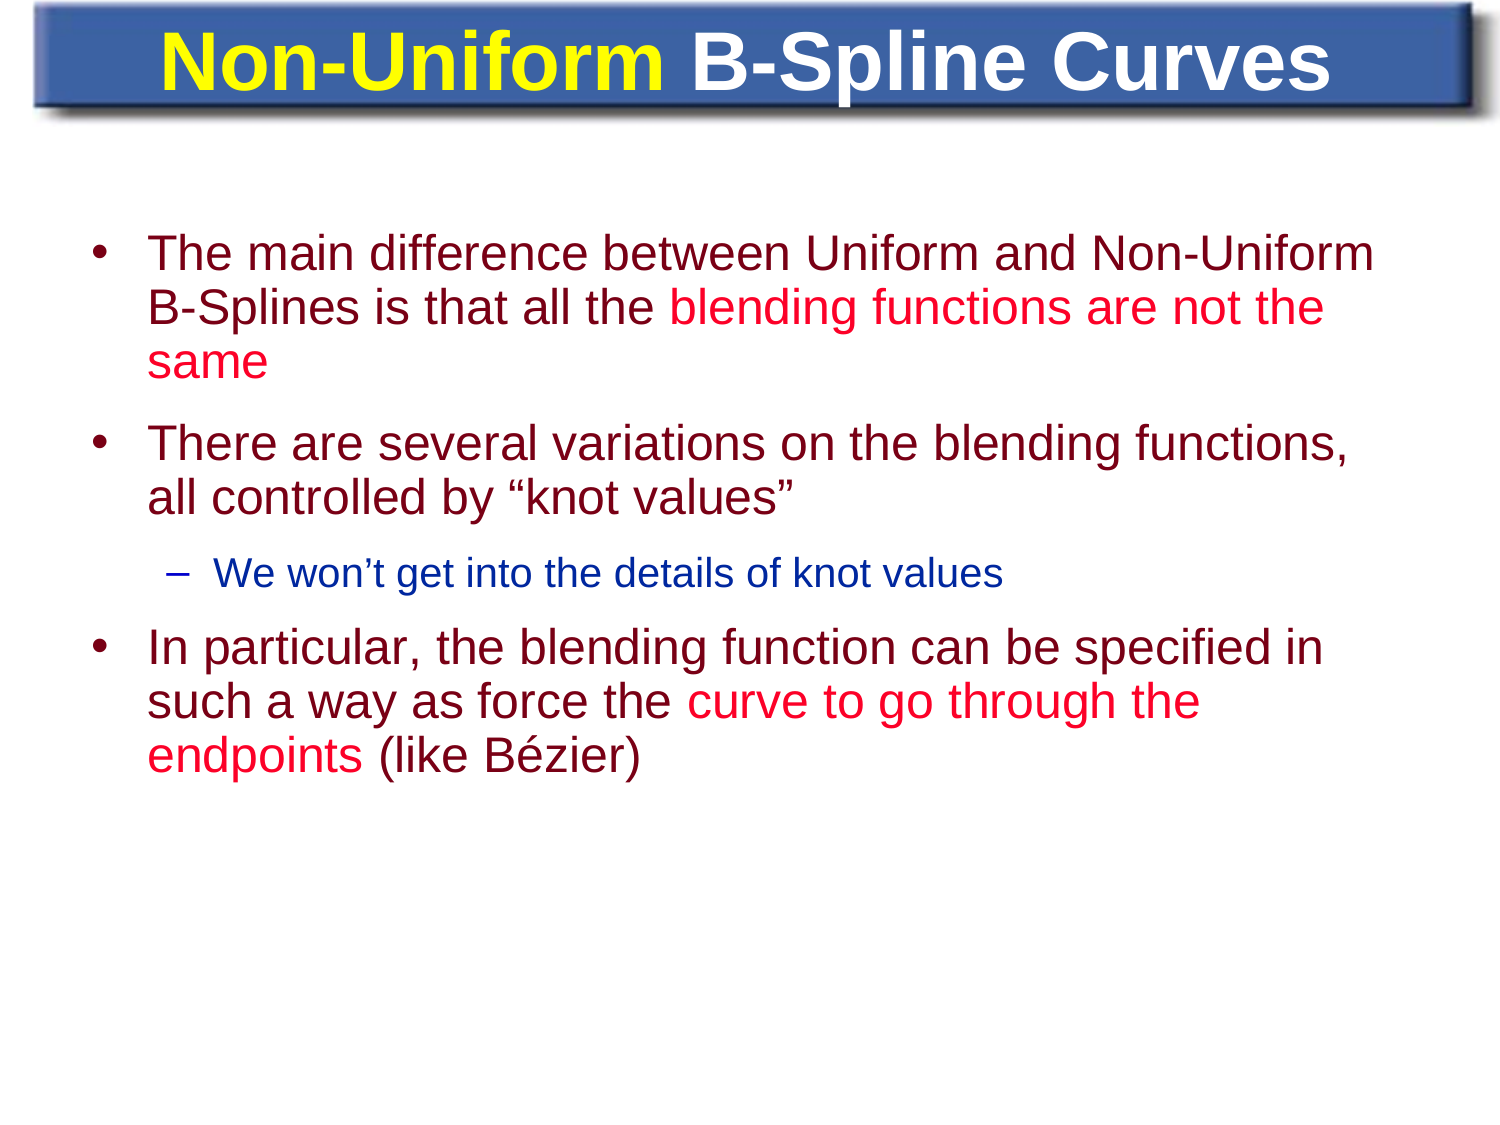

# Non-Uniform B-Spline Curves
The main difference between Uniform and Non-Uniform B-Splines is that all the blending functions are not the same
There are several variations on the blending functions, all controlled by “knot values”
We won’t get into the details of knot values
In particular, the blending function can be specified in such a way as force the curve to go through the endpoints (like Bézier)